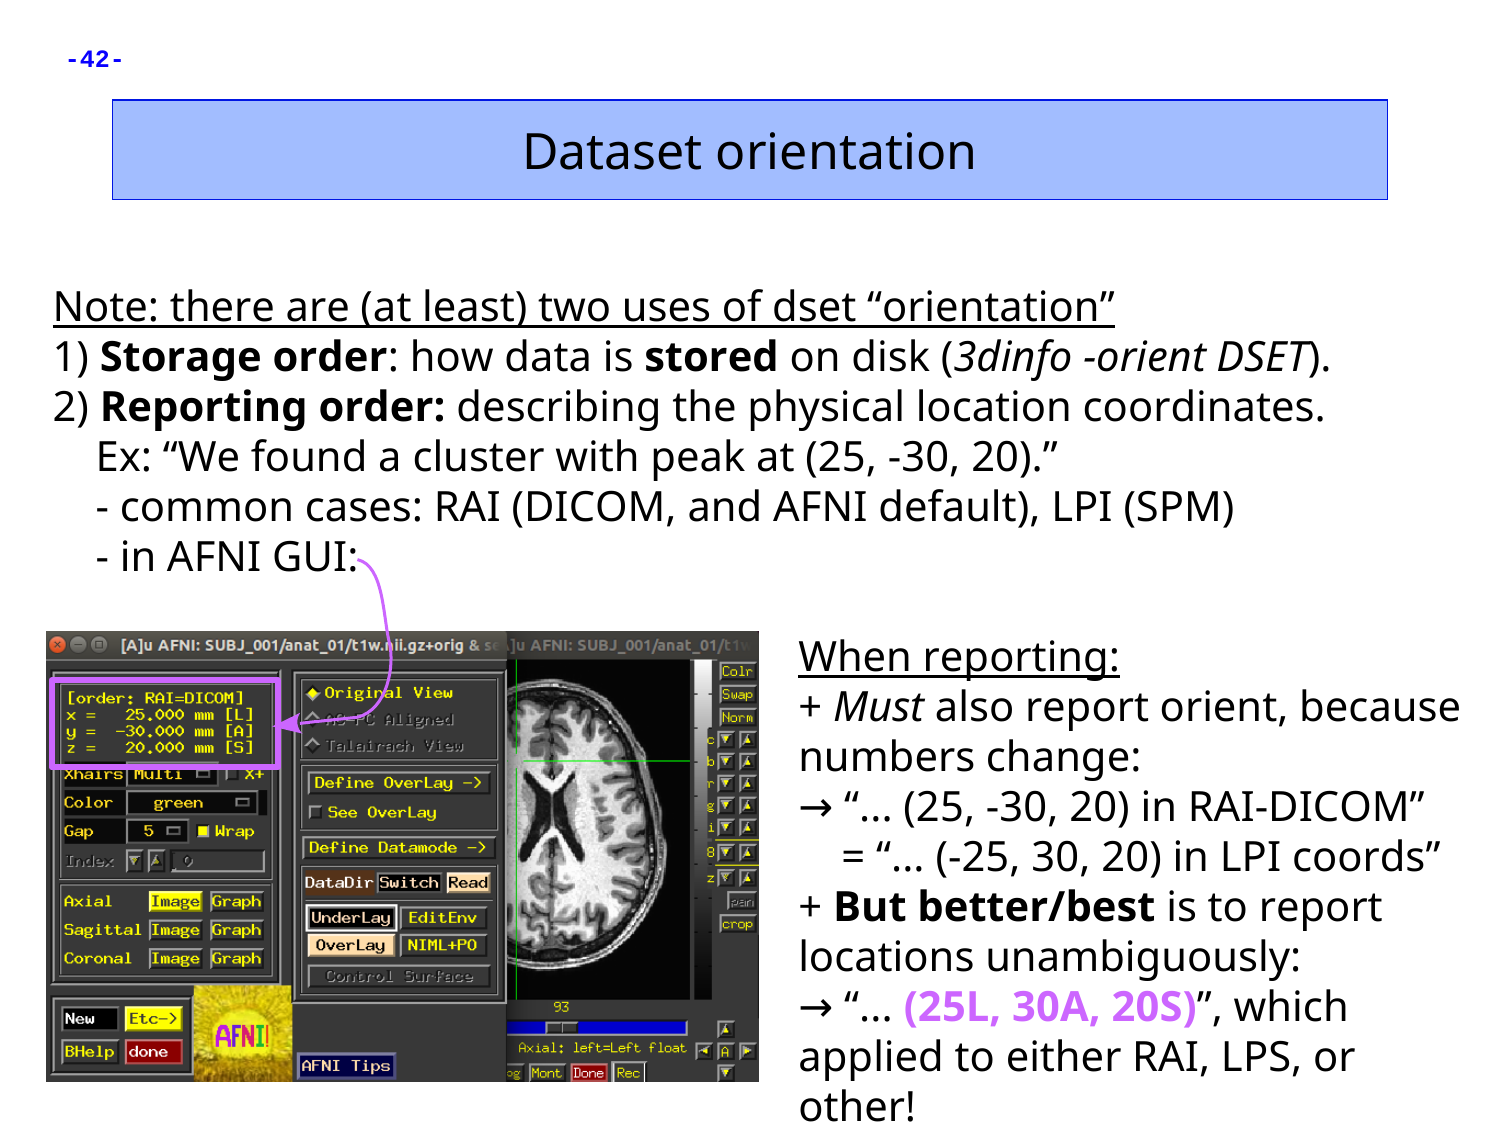

Dataset orientation
Note: there are (at least) two uses of dset “orientation”
1) Storage order: how data is stored on disk (3dinfo -orient DSET).
2) Reporting order: describing the physical location coordinates.
 Ex: “We found a cluster with peak at (25, -30, 20).”
 - common cases: RAI (DICOM, and AFNI default), LPI (SPM)
 - in AFNI GUI:
When reporting:
+ Must also report orient, because numbers change:
→ “... (25, -30, 20) in RAI-DICOM”
 = “... (-25, 30, 20) in LPI coords”
+ But better/best is to report locations unambiguously:
→ “... (25L, 30A, 20S)”, which applied to either RAI, LPS, or other!